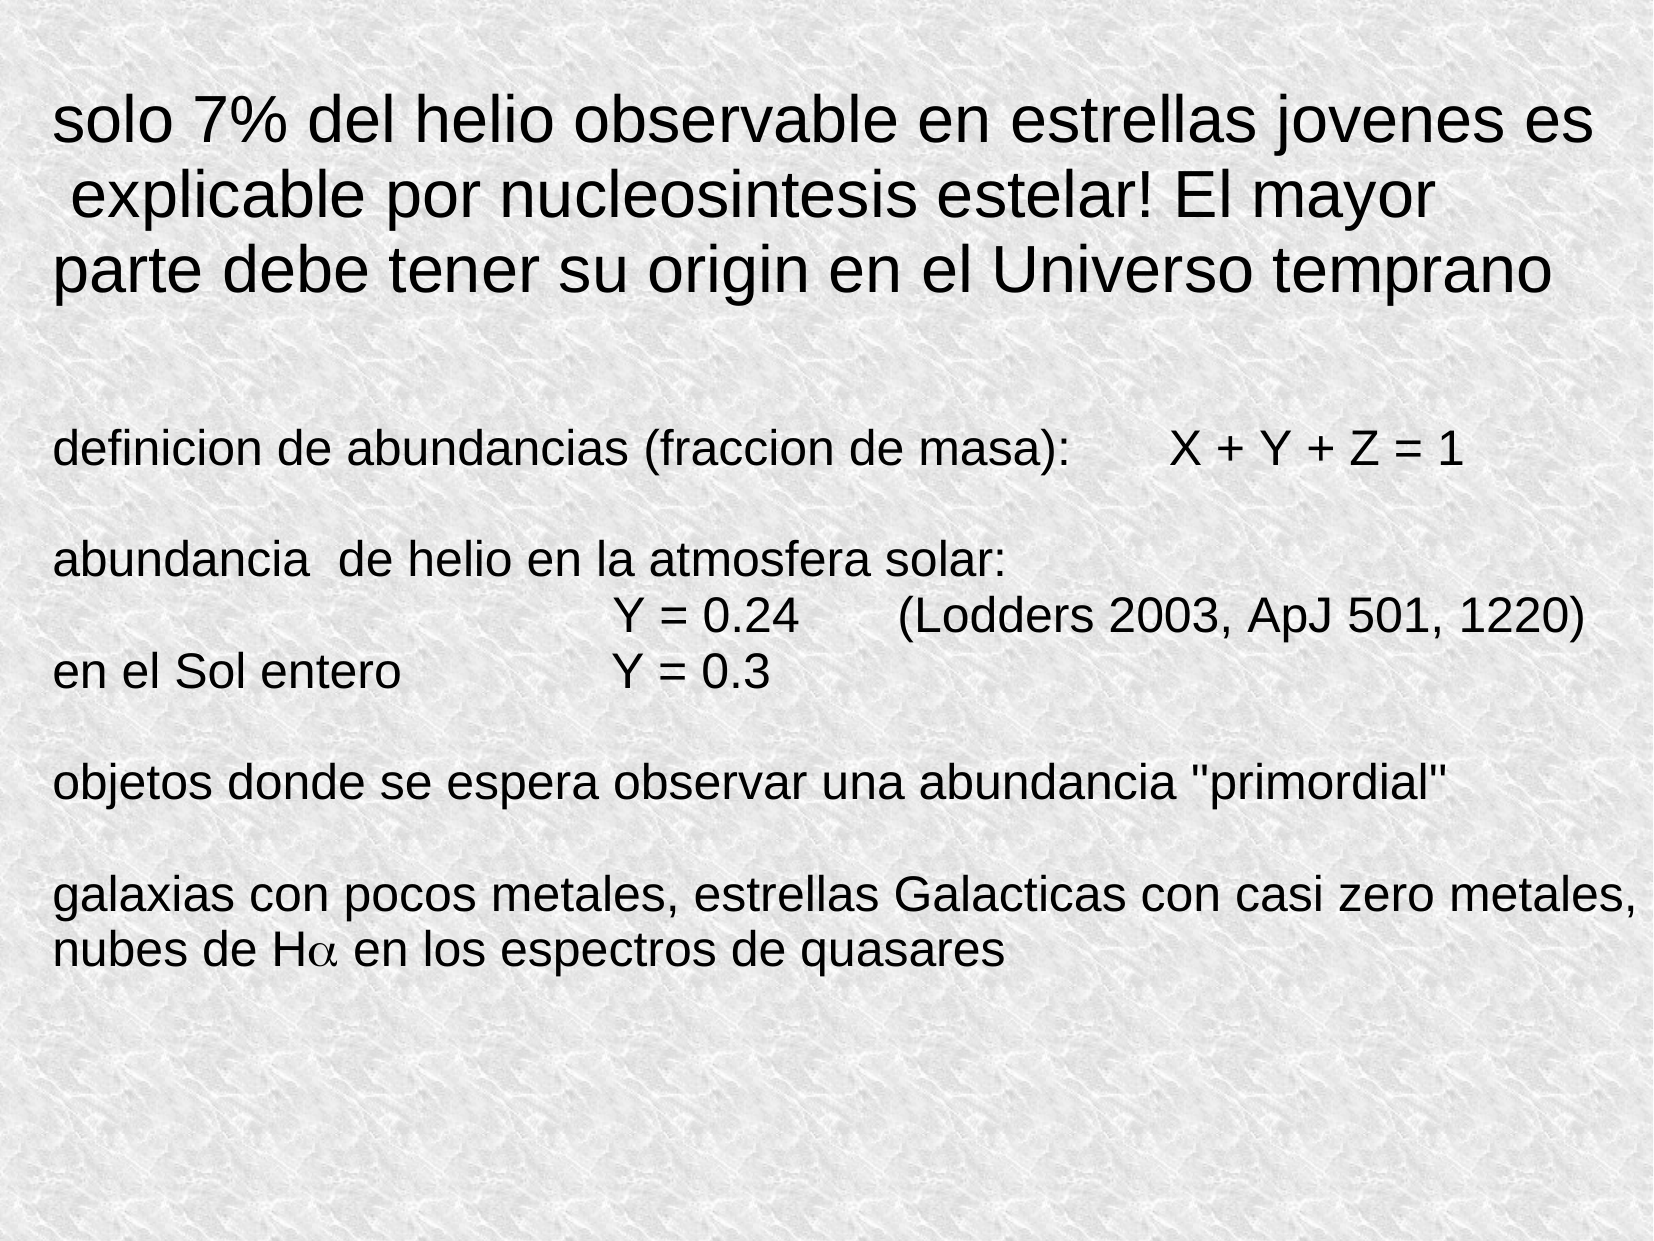

solo 7% del helio observable en estrellas jovenes es
 explicable por nucleosintesis estelar! El mayor
parte debe tener su origin en el Universo temprano
definicion de abundancias (fraccion de masa): X + Y + Z = 1
abundancia de helio en la atmosfera solar:
 Y = 0.24 (Lodders 2003, ApJ 501, 1220)
en el Sol entero Y = 0.3
objetos donde se espera observar una abundancia ''primordial''
galaxias con pocos metales, estrellas Galacticas con casi zero metales,
nubes de H en los espectros de quasares